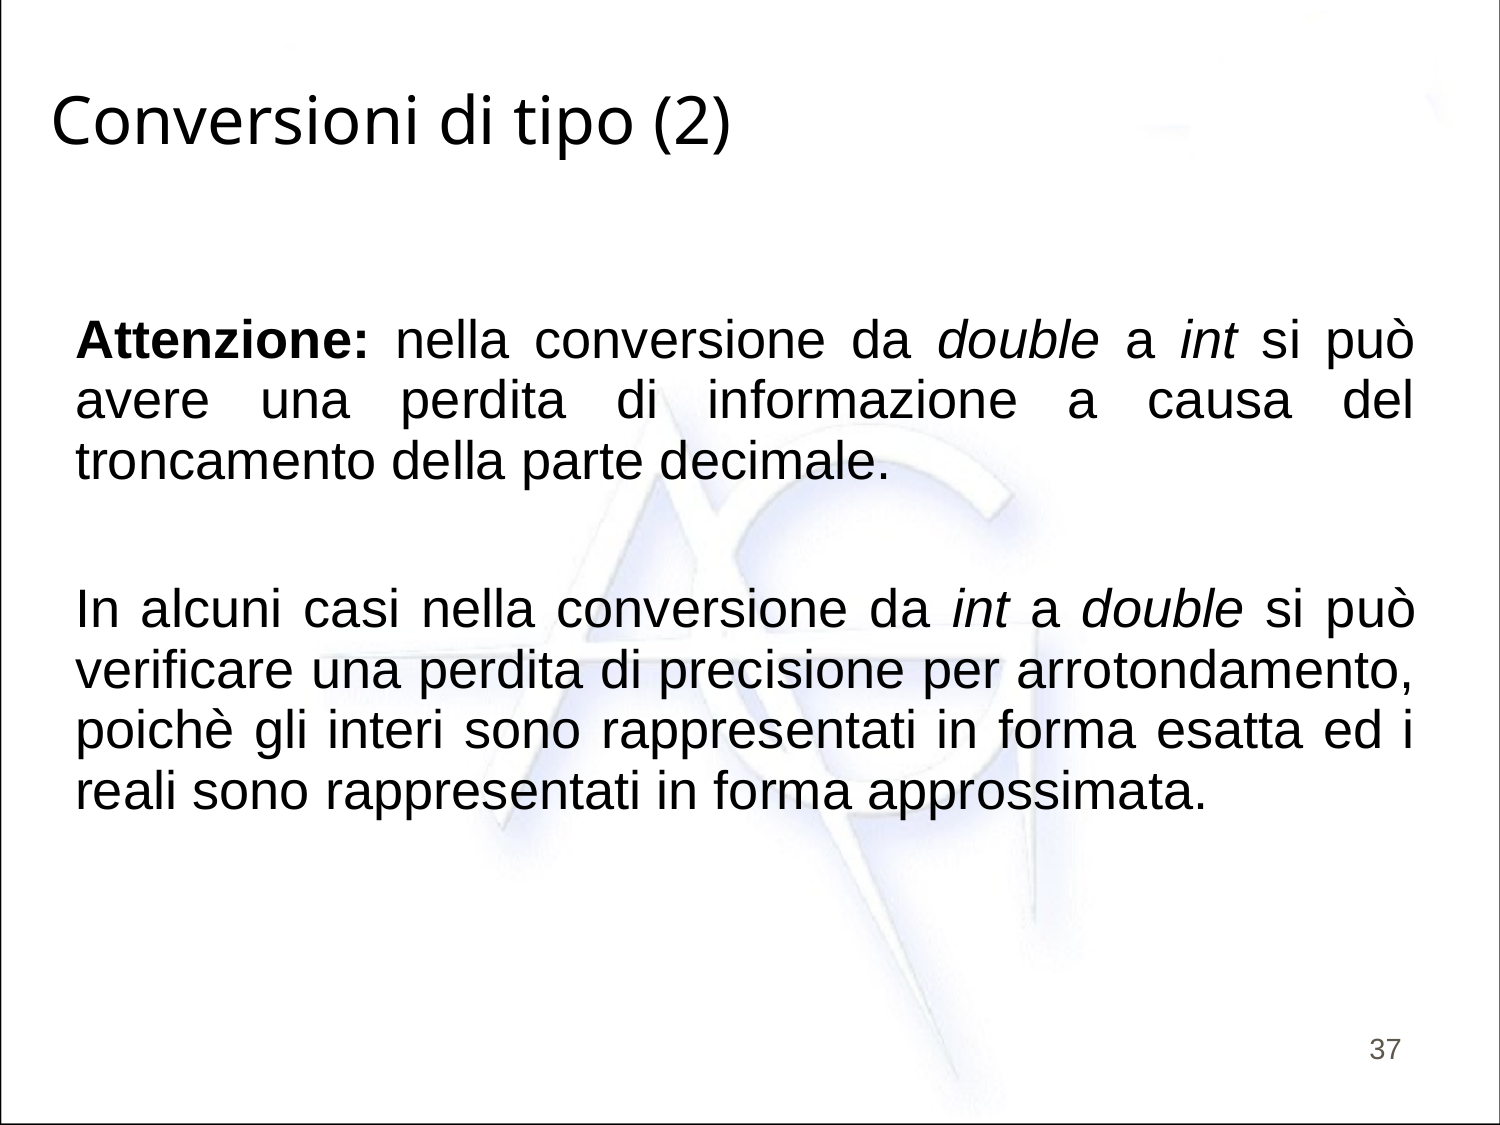

# Conversioni di tipo (2)
Attenzione: nella conversione da double a int si può avere una perdita di informazione a causa del troncamento della parte decimale.
In alcuni casi nella conversione da int a double si può verificare una perdita di precisione per arrotondamento, poichè gli interi sono rappresentati in forma esatta ed i reali sono rappresentati in forma approssimata.
37